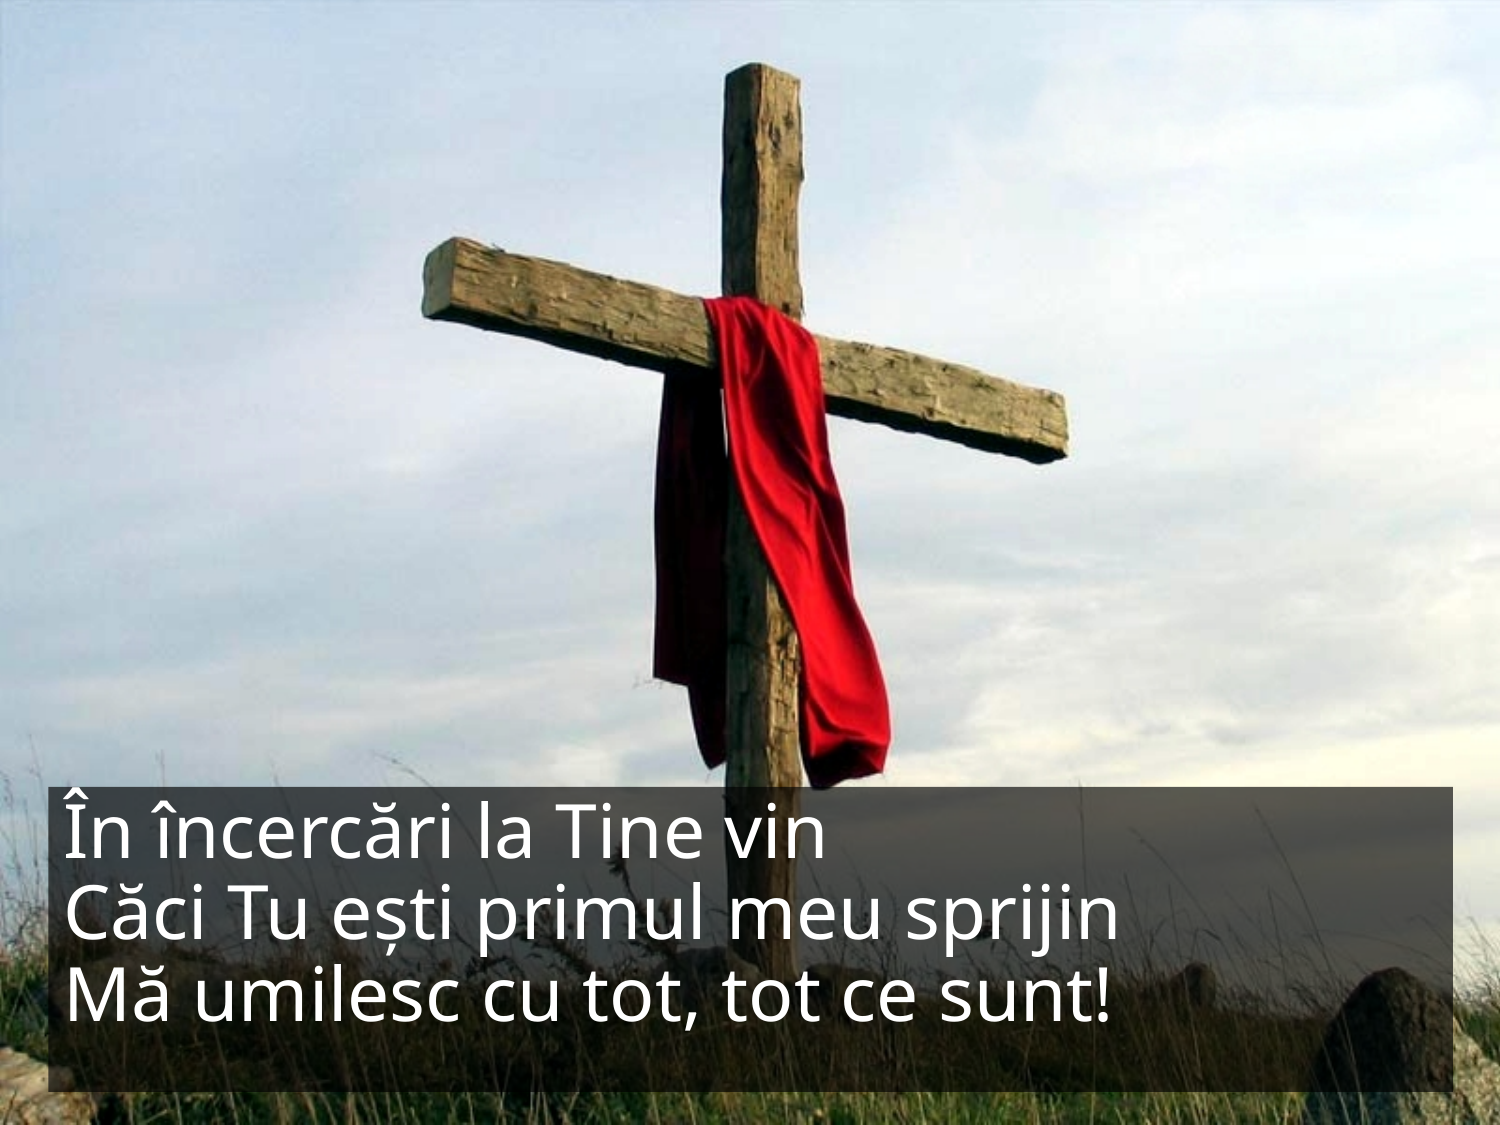

În încercări la Tine vin
Căci Tu ești primul meu sprijin
Mă umilesc cu tot, tot ce sunt!